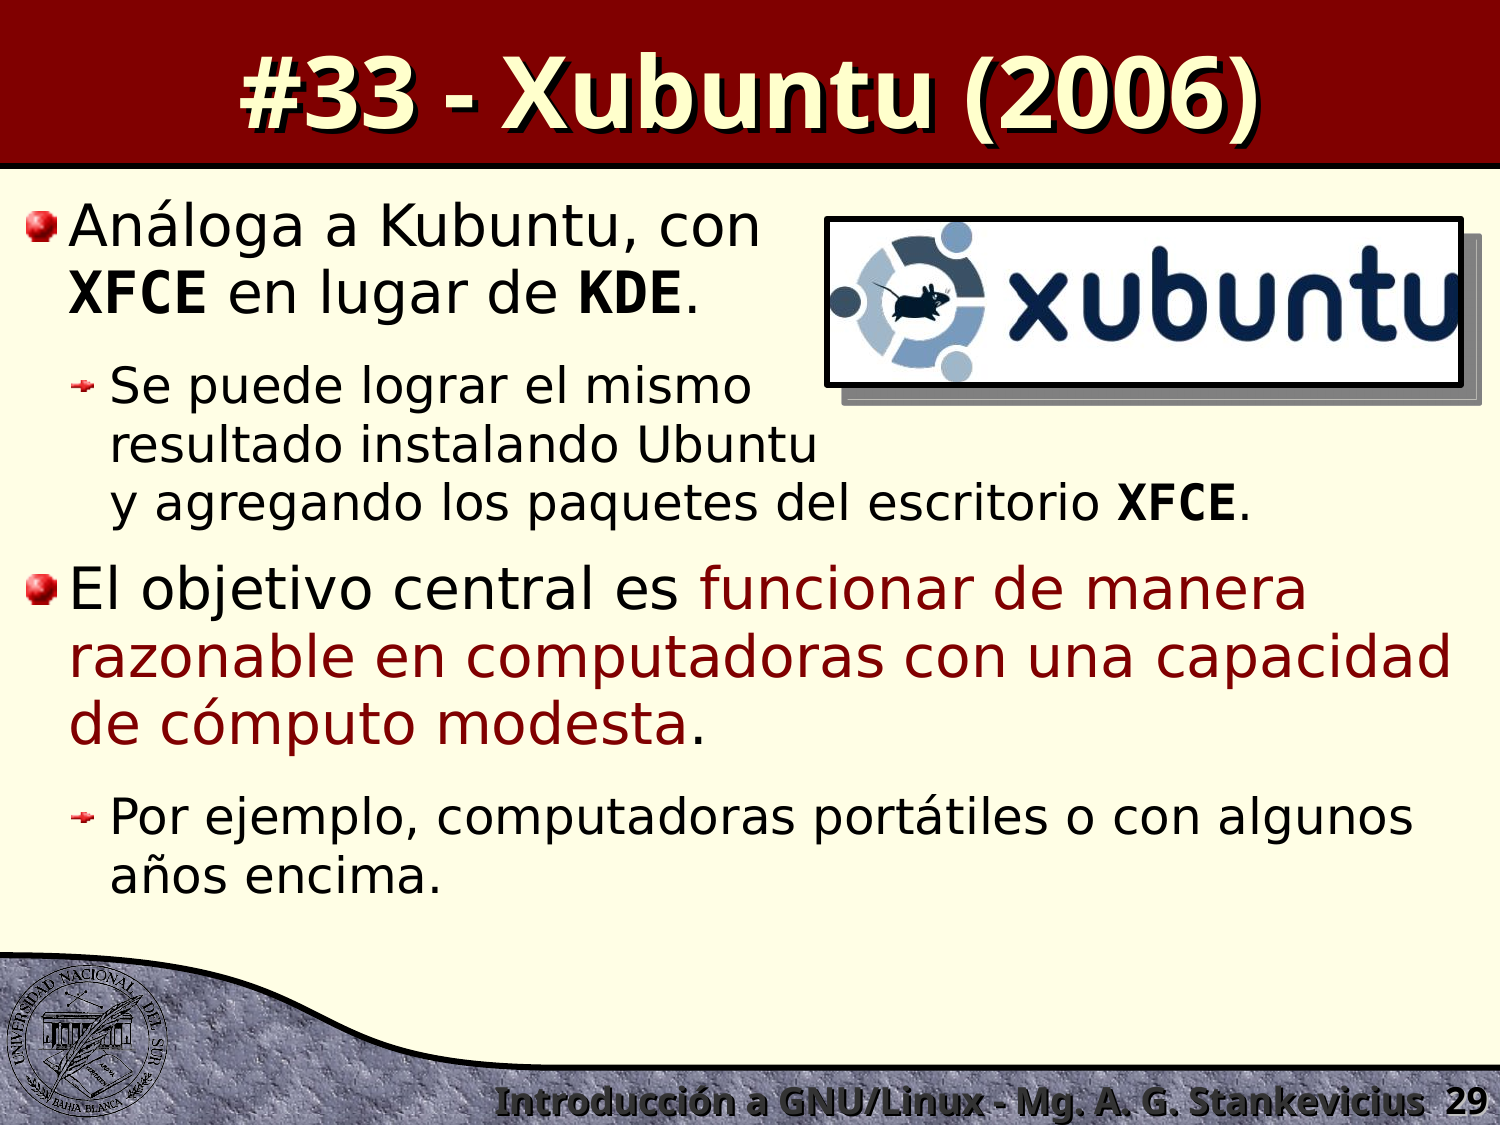

# #33 - Xubuntu (2006)
Análoga a Kubuntu, con
XFCE en lugar de KDE.
Se puede lograr el mismo
resultado instalando Ubuntu
y agregando los paquetes del escritorio XFCE.
El objetivo central es funcionar de manera razonable en computadoras con una capacidad de cómputo modesta.
Por ejemplo, computadoras portátiles o con algunos años encima.
29